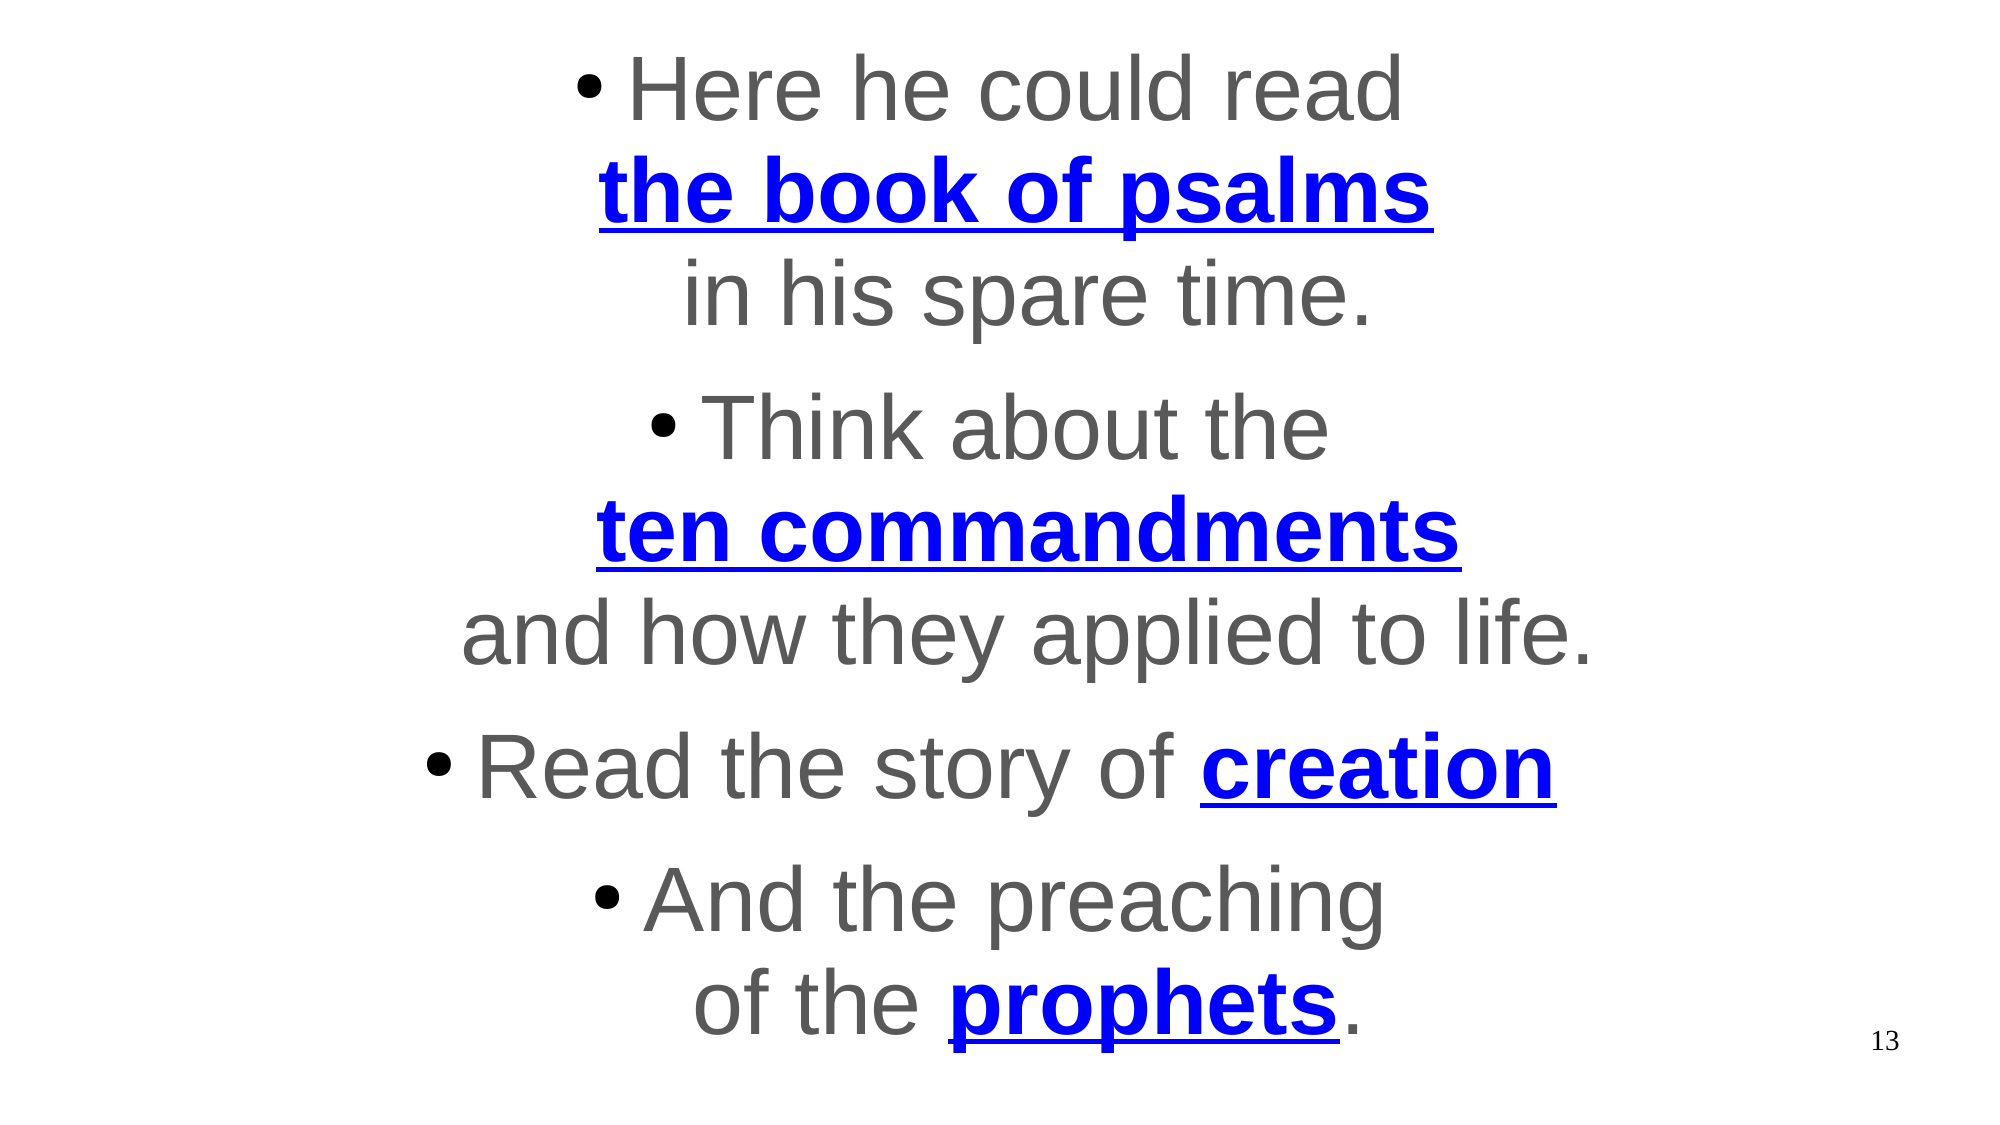

# Here he could read the book of psalms in his spare time.
Think about the
ten commandments
and how they applied to life.
Read the story of creation
And the preaching
of the prophets.
13